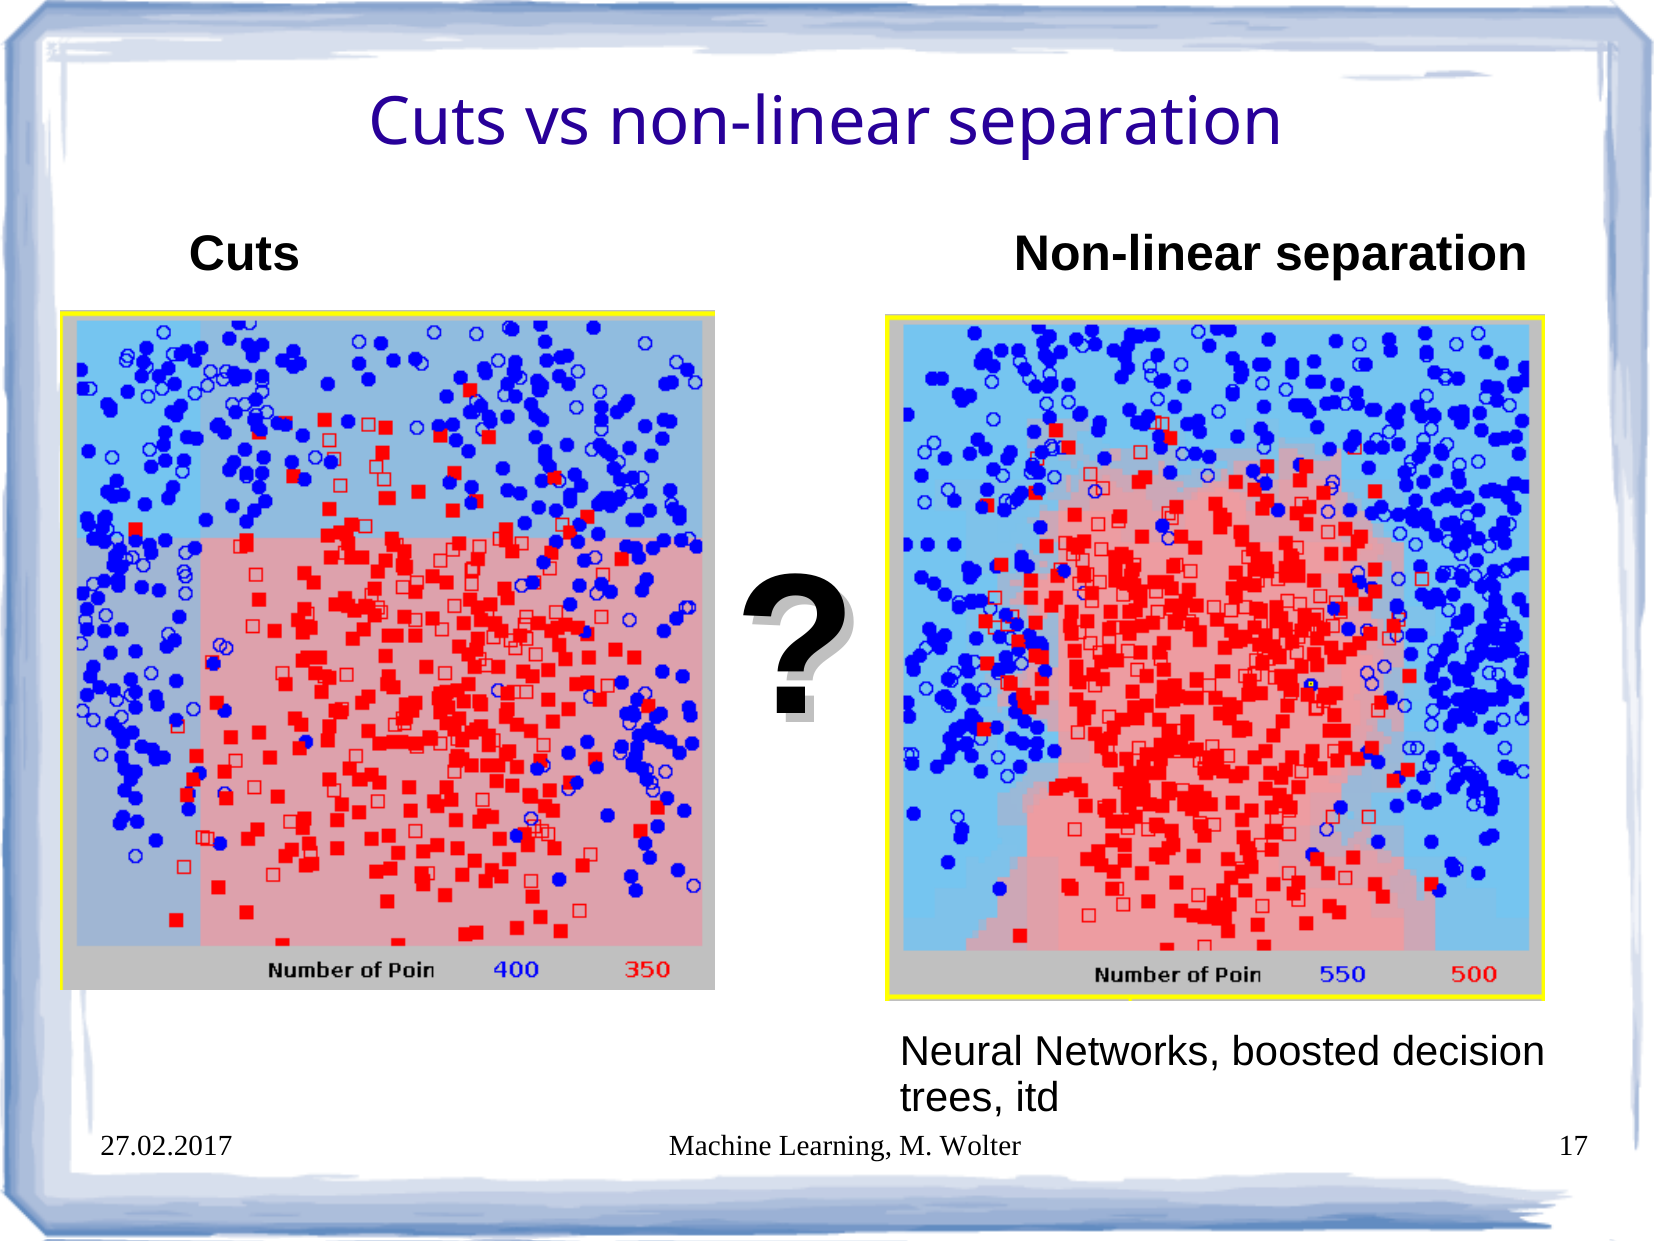

# Cuts vs non-linear separation
Cuts										Non-linear separation
?
Neural Networks, boosted decision trees, itd
27.02.2017
Machine Learning, M. Wolter
17